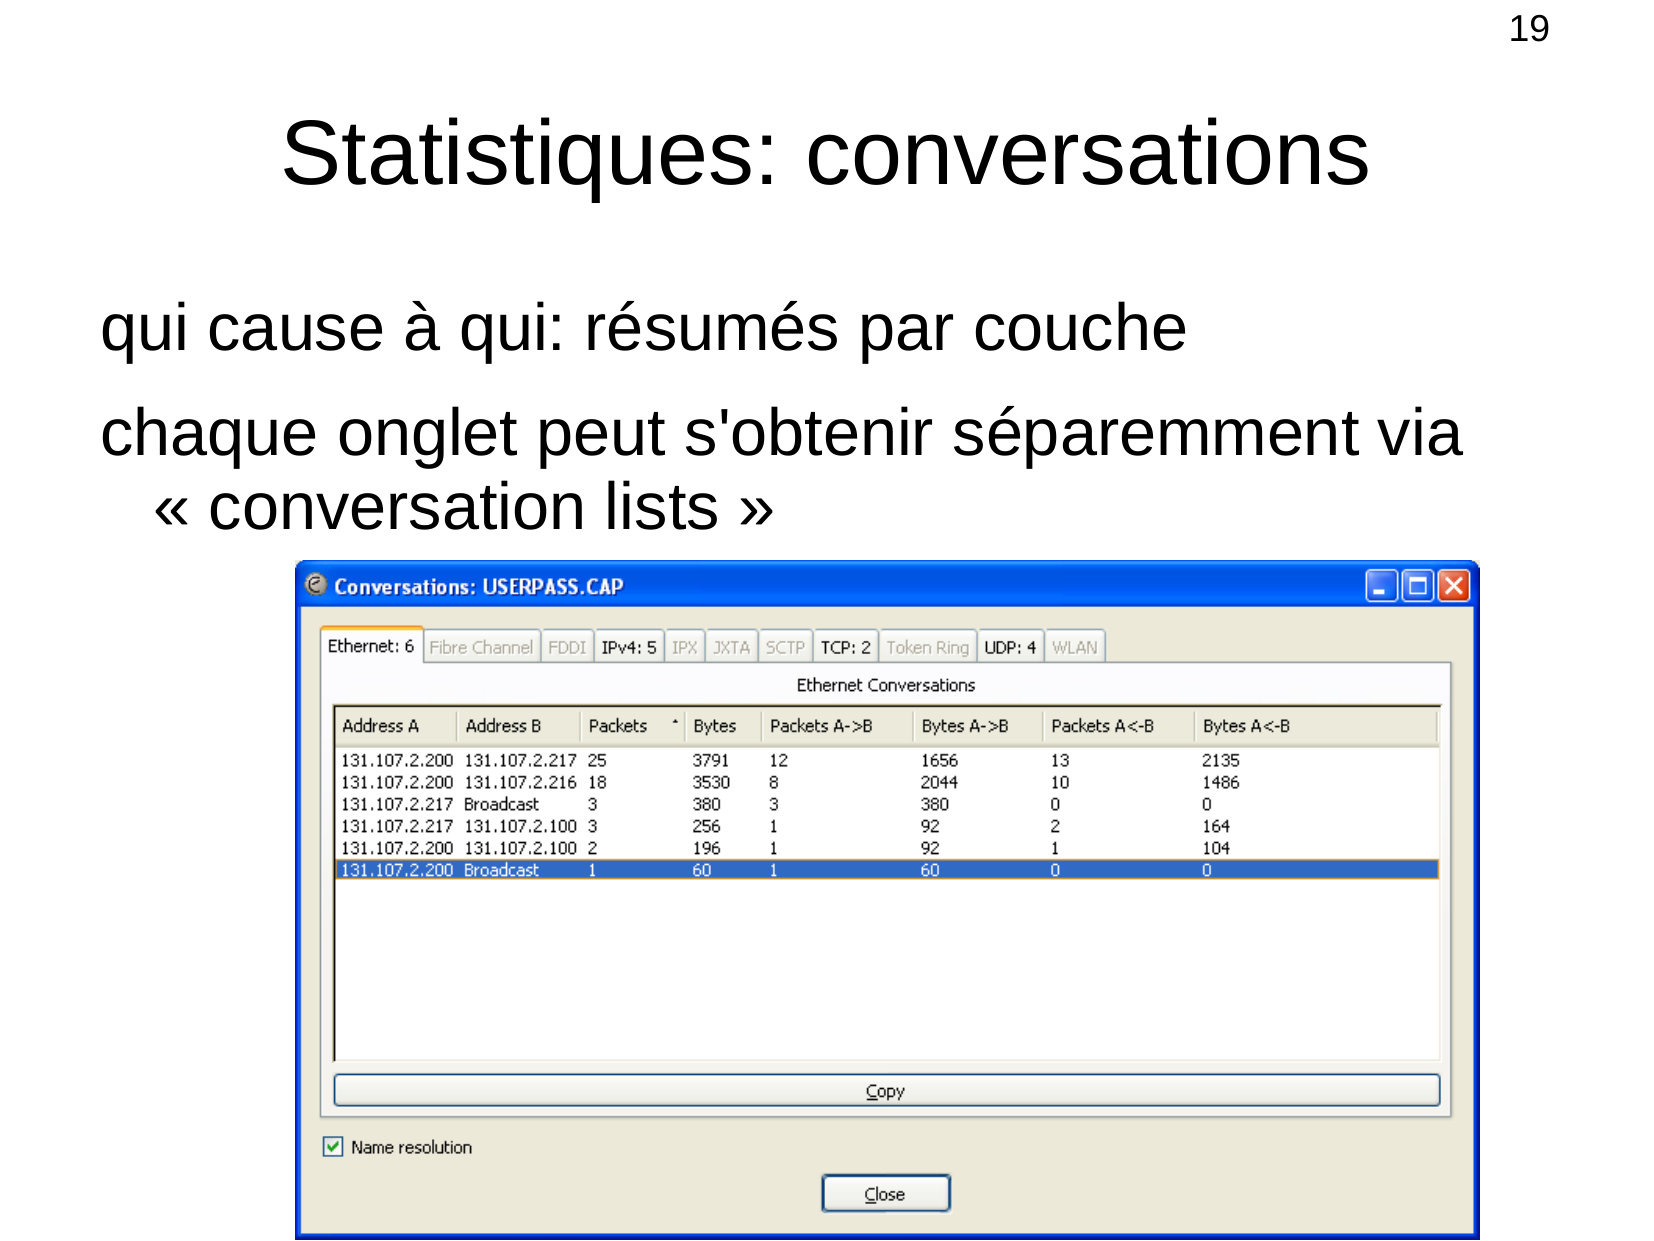

# Statistiques: conversations
qui cause à qui: résumés par couche
chaque onglet peut s'obtenir séparemment via « conversation lists »